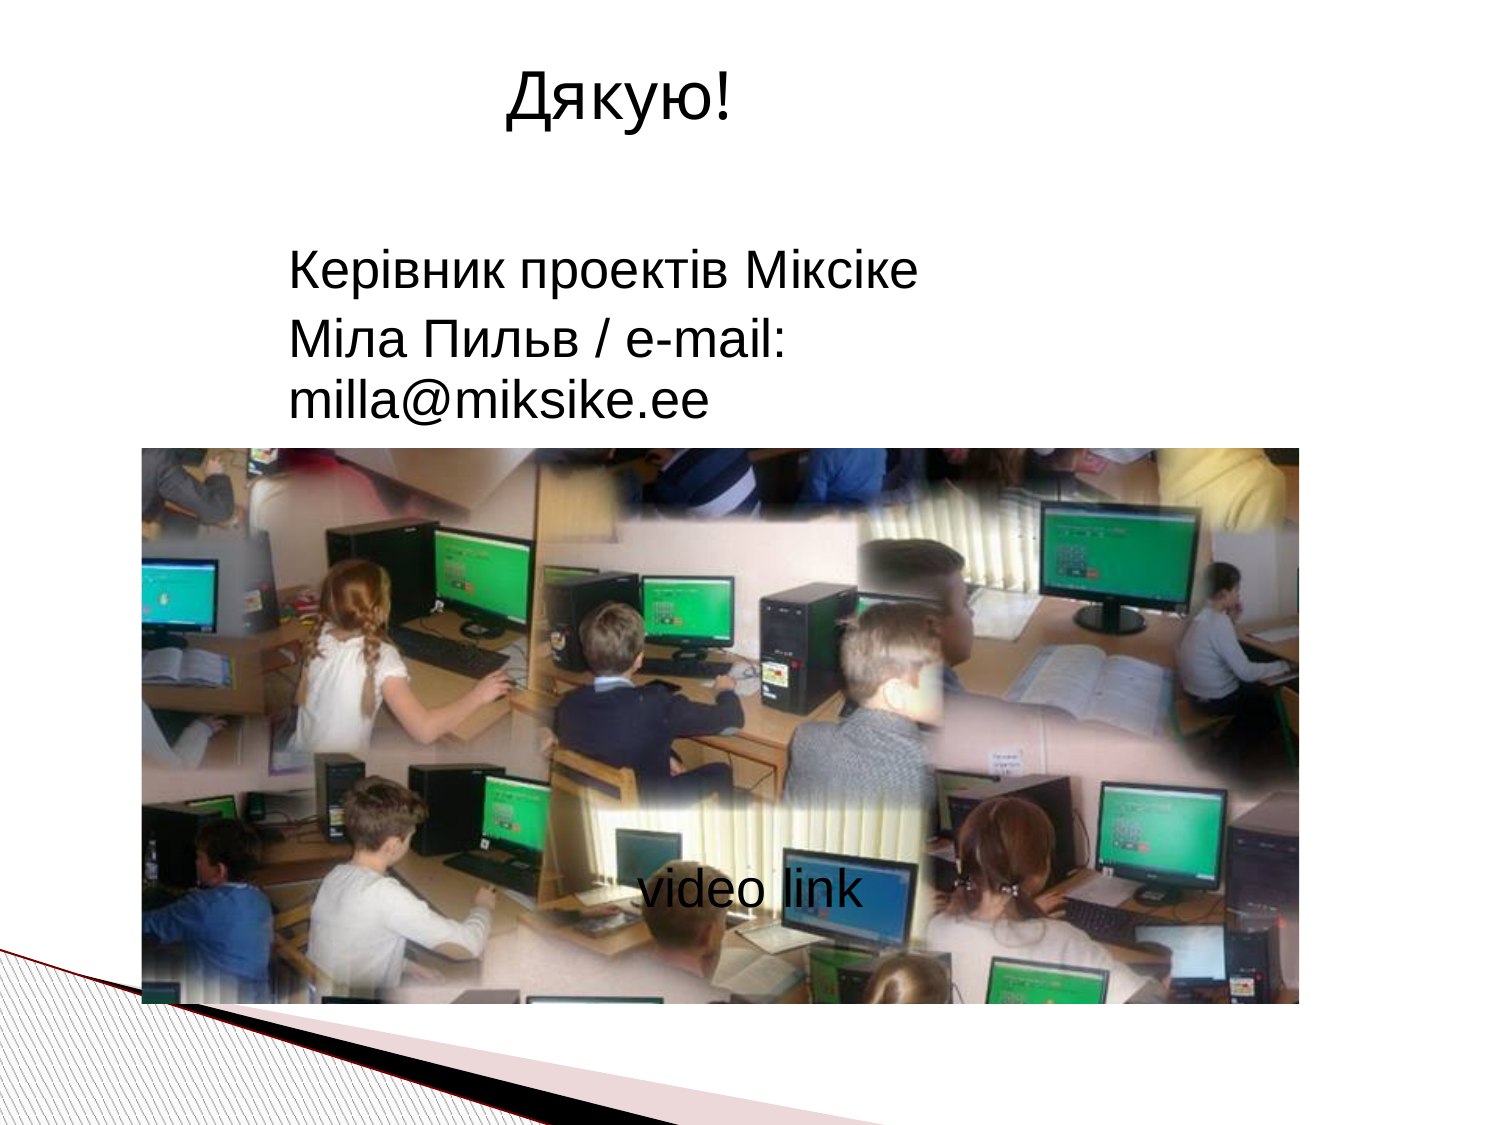

Дякую!
Керівник проектів Міксіке
Міла Пильв / e-mail: milla@miksike.ee
# video link